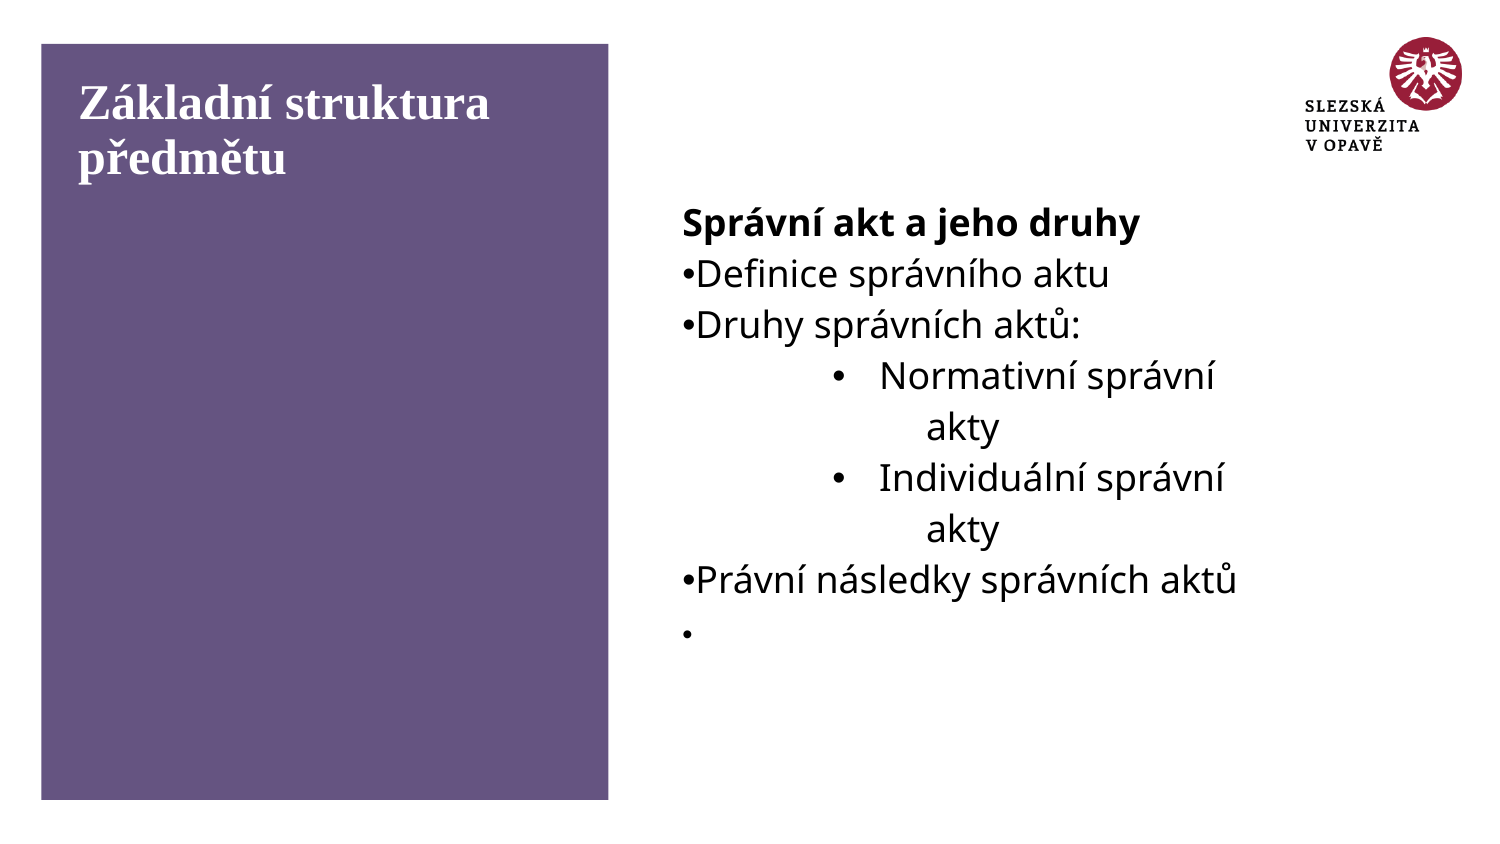

Základní struktura předmětu
Správní akt a jeho druhy
Definice správního aktu
Druhy správních aktů:
Normativní správní akty
Individuální správní akty
Právní následky správních aktů